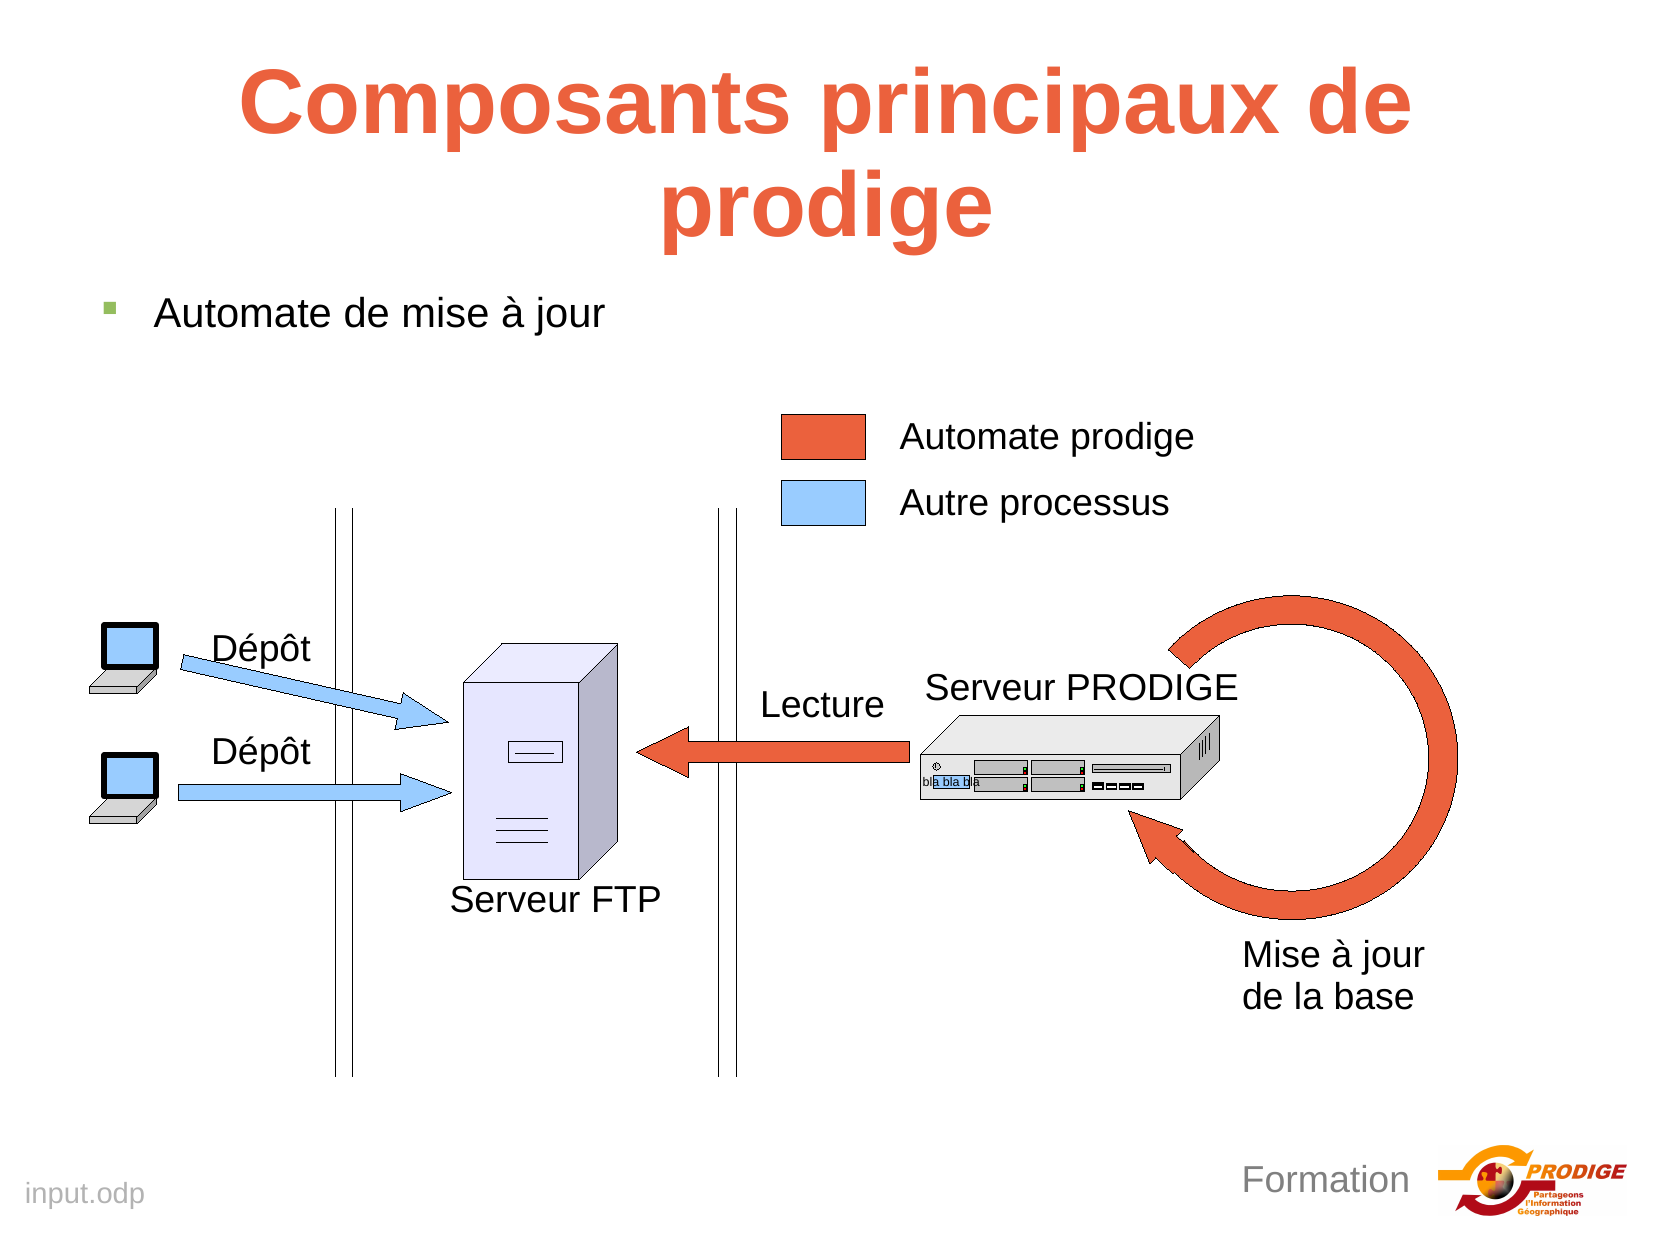

# Composants principaux de prodige
Automate de mise à jour
Automate prodige
Autre processus
Mise à jour de la base
Dépôt
Dépôt
Serveur PRODIGE
Lecture
bla bla bla
Serveur FTP